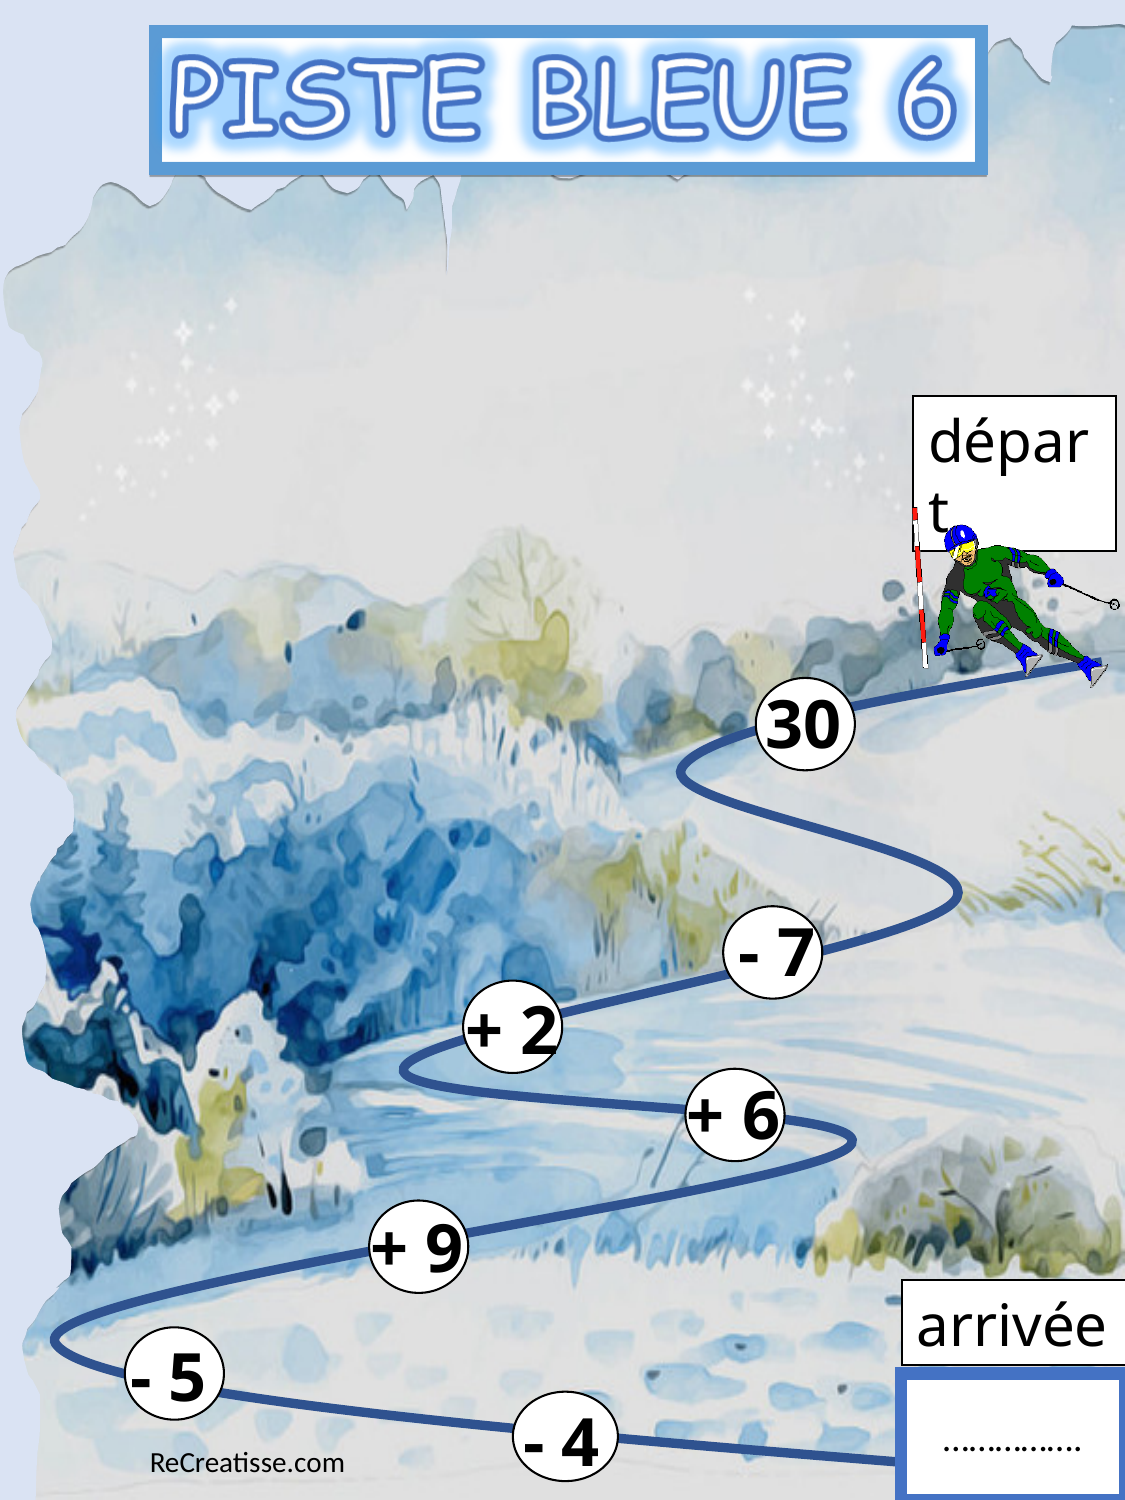

départ
30
- 7
 + 2
+ 6
 + 9
arrivée
- 5
…………….
- 4
ReCreatisse.com